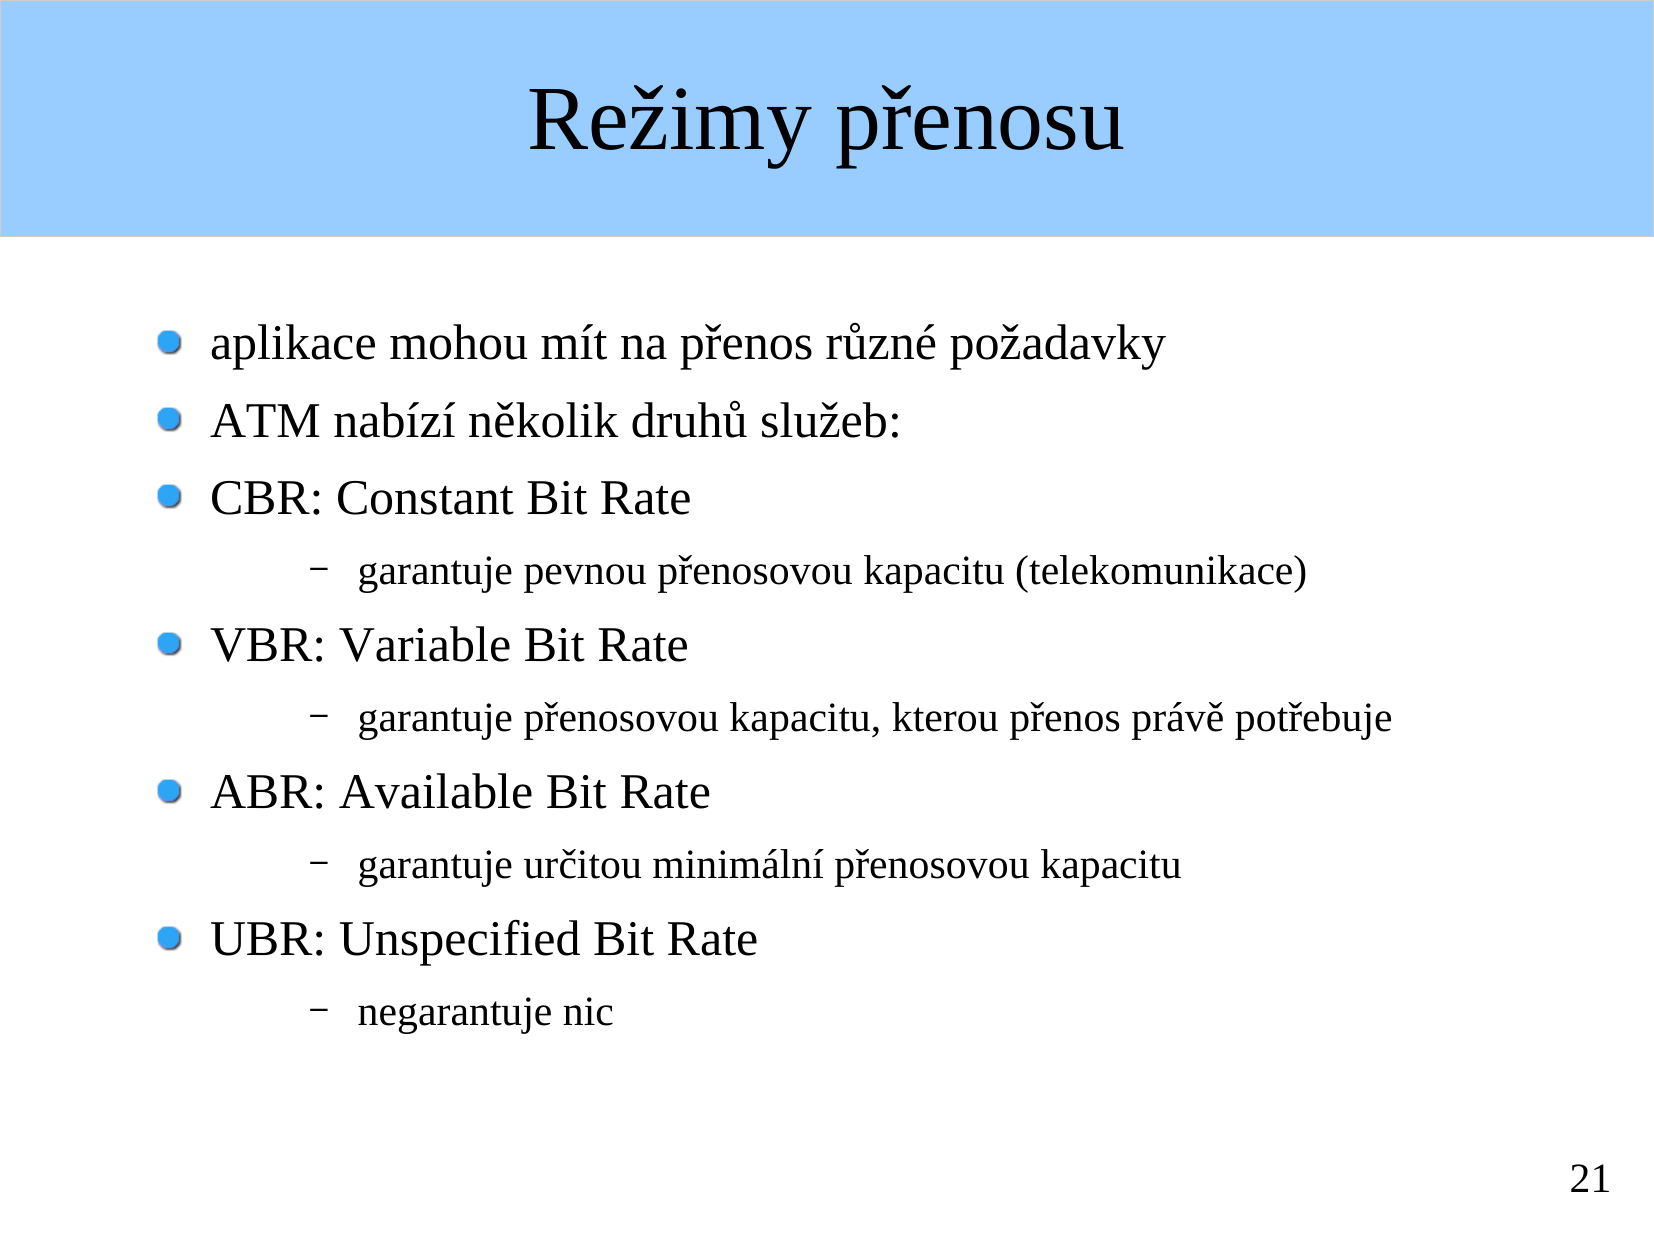

# Režimy přenosu
aplikace mohou mít na přenos různé požadavky
ATM nabízí několik druhů služeb:
CBR: Constant Bit Rate
garantuje pevnou přenosovou kapacitu (telekomunikace)
VBR: Variable Bit Rate
garantuje přenosovou kapacitu, kterou přenos právě potřebuje
ABR: Available Bit Rate
garantuje určitou minimální přenosovou kapacitu
UBR: Unspecified Bit Rate
negarantuje nic